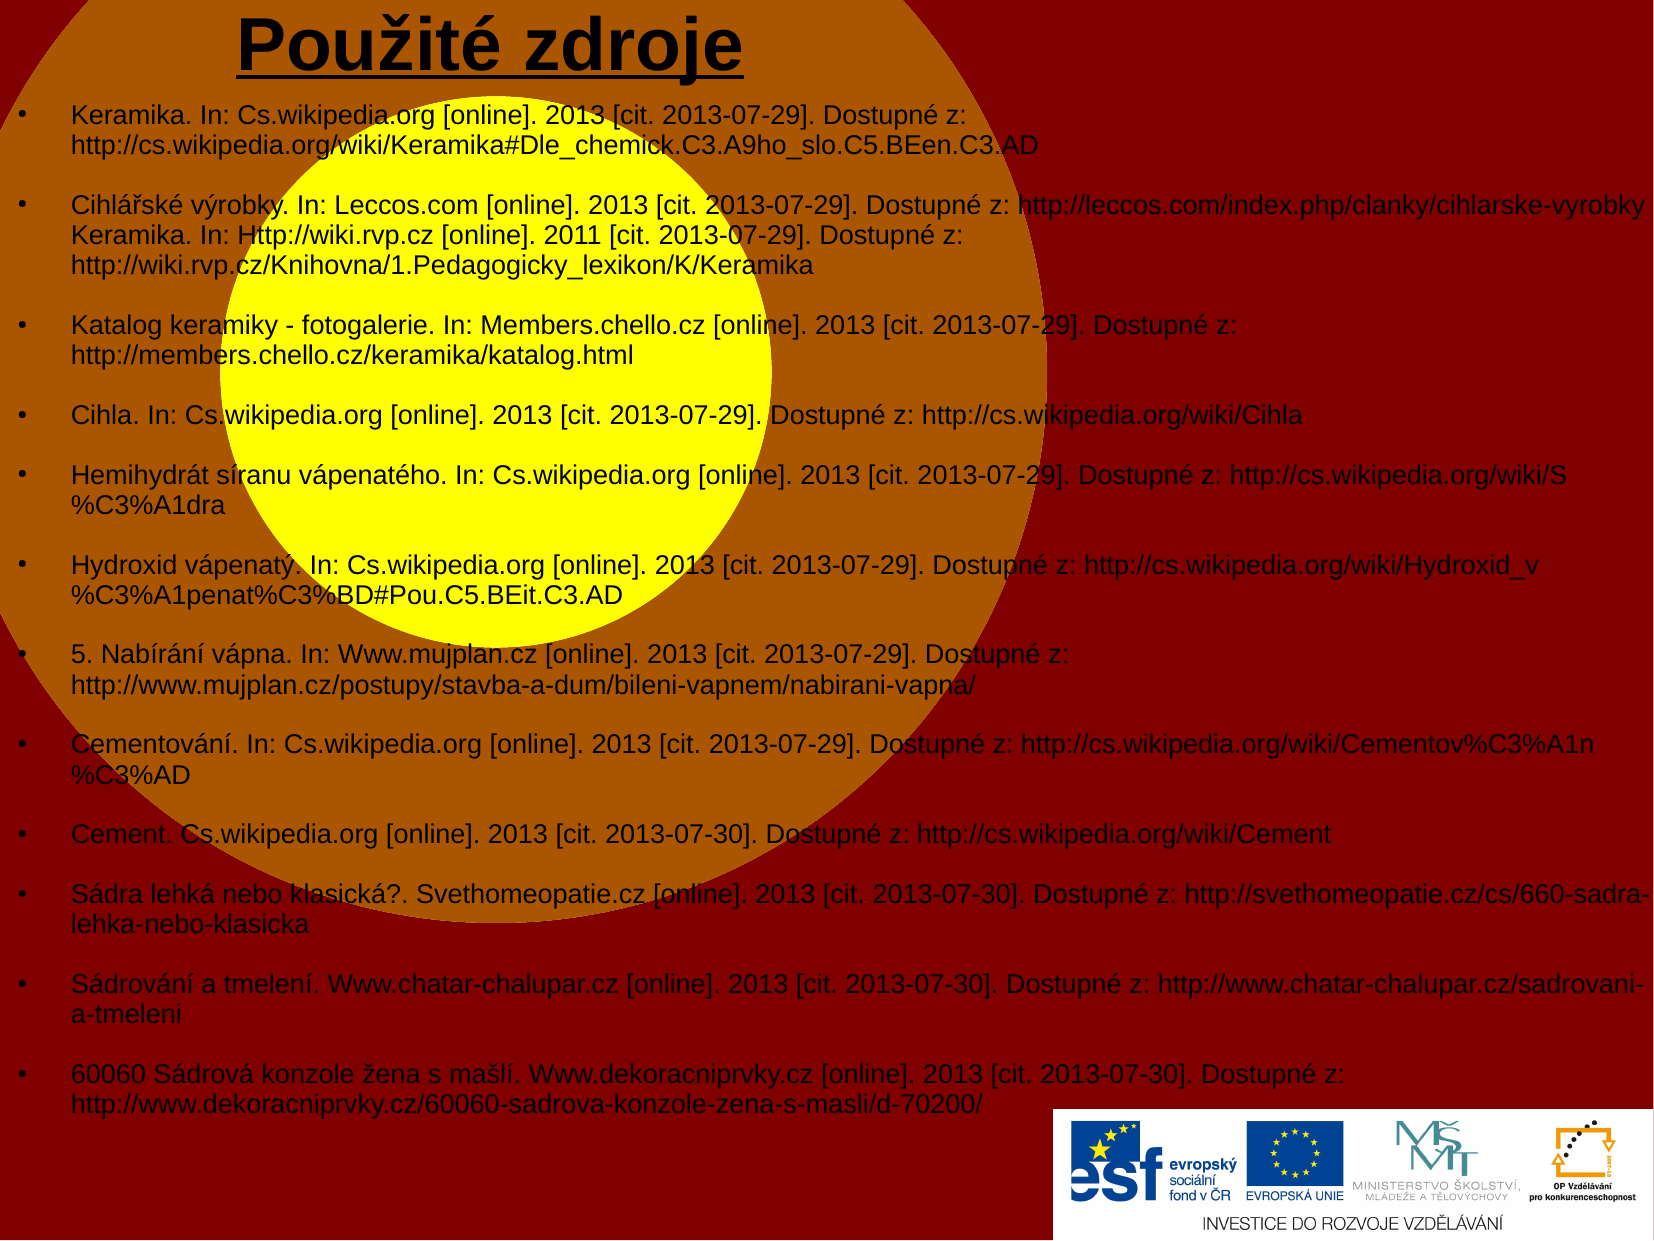

# Použité zdroje
Keramika. In: Cs.wikipedia.org [online]. 2013 [cit. 2013-07-29]. Dostupné z: http://cs.wikipedia.org/wiki/Keramika#Dle_chemick.C3.A9ho_slo.C5.BEen.C3.AD
Cihlářské výrobky. In: Leccos.com [online]. 2013 [cit. 2013-07-29]. Dostupné z: http://leccos.com/index.php/clanky/cihlarske-vyrobky Keramika. In: Http://wiki.rvp.cz [online]. 2011 [cit. 2013-07-29]. Dostupné z: http://wiki.rvp.cz/Knihovna/1.Pedagogicky_lexikon/K/Keramika
Katalog keramiky - fotogalerie. In: Members.chello.cz [online]. 2013 [cit. 2013-07-29]. Dostupné z: http://members.chello.cz/keramika/katalog.html
Cihla. In: Cs.wikipedia.org [online]. 2013 [cit. 2013-07-29]. Dostupné z: http://cs.wikipedia.org/wiki/Cihla
Hemihydrát síranu vápenatého. In: Cs.wikipedia.org [online]. 2013 [cit. 2013-07-29]. Dostupné z: http://cs.wikipedia.org/wiki/S%C3%A1dra
Hydroxid vápenatý. In: Cs.wikipedia.org [online]. 2013 [cit. 2013-07-29]. Dostupné z: http://cs.wikipedia.org/wiki/Hydroxid_v%C3%A1penat%C3%BD#Pou.C5.BEit.C3.AD
5. Nabírání vápna. In: Www.mujplan.cz [online]. 2013 [cit. 2013-07-29]. Dostupné z: http://www.mujplan.cz/postupy/stavba-a-dum/bileni-vapnem/nabirani-vapna/
Cementování. In: Cs.wikipedia.org [online]. 2013 [cit. 2013-07-29]. Dostupné z: http://cs.wikipedia.org/wiki/Cementov%C3%A1n%C3%AD
Cement. Cs.wikipedia.org [online]. 2013 [cit. 2013-07-30]. Dostupné z: http://cs.wikipedia.org/wiki/Cement
Sádra lehká nebo klasická?. Svethomeopatie.cz [online]. 2013 [cit. 2013-07-30]. Dostupné z: http://svethomeopatie.cz/cs/660-sadra-lehka-nebo-klasicka
Sádrování a tmelení. Www.chatar-chalupar.cz [online]. 2013 [cit. 2013-07-30]. Dostupné z: http://www.chatar-chalupar.cz/sadrovani-a-tmeleni
60060 Sádrová konzole žena s mašlí. Www.dekoracniprvky.cz [online]. 2013 [cit. 2013-07-30]. Dostupné z: http://www.dekoracniprvky.cz/60060-sadrova-konzole-zena-s-masli/d-70200/